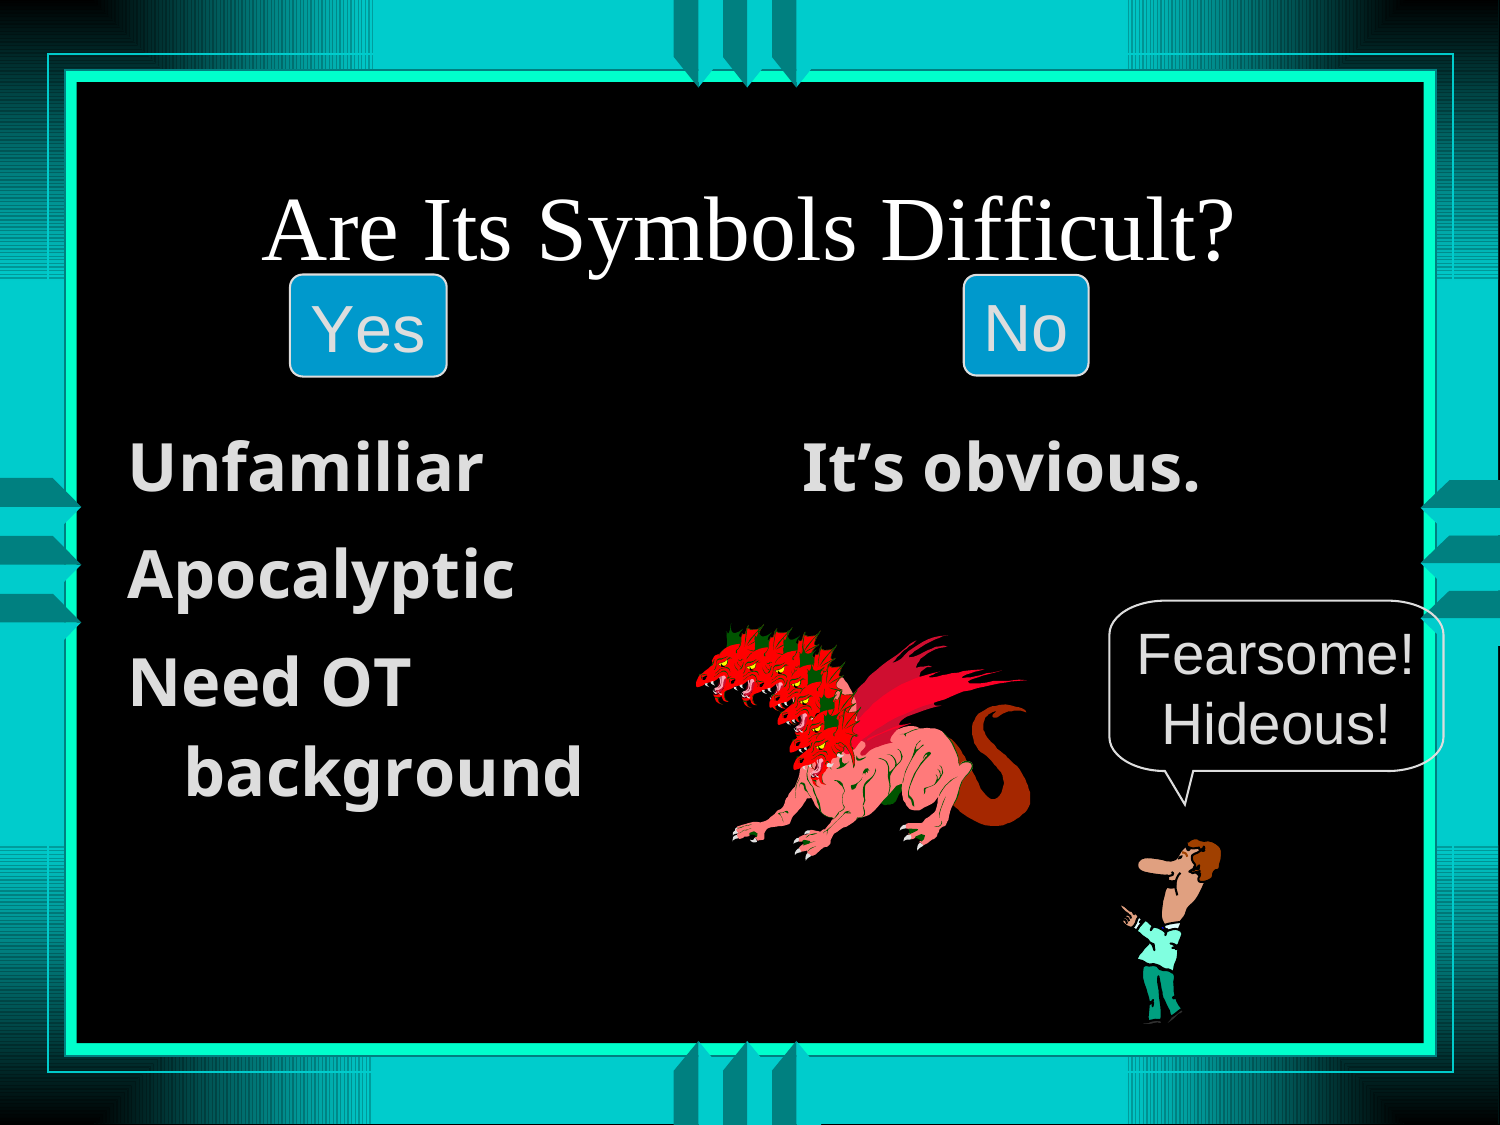

# Are Its Symbols Difficult?
Yes
No
Unfamiliar
Apocalyptic
Need OT background
It’s obvious.
Fearsome!
Hideous!